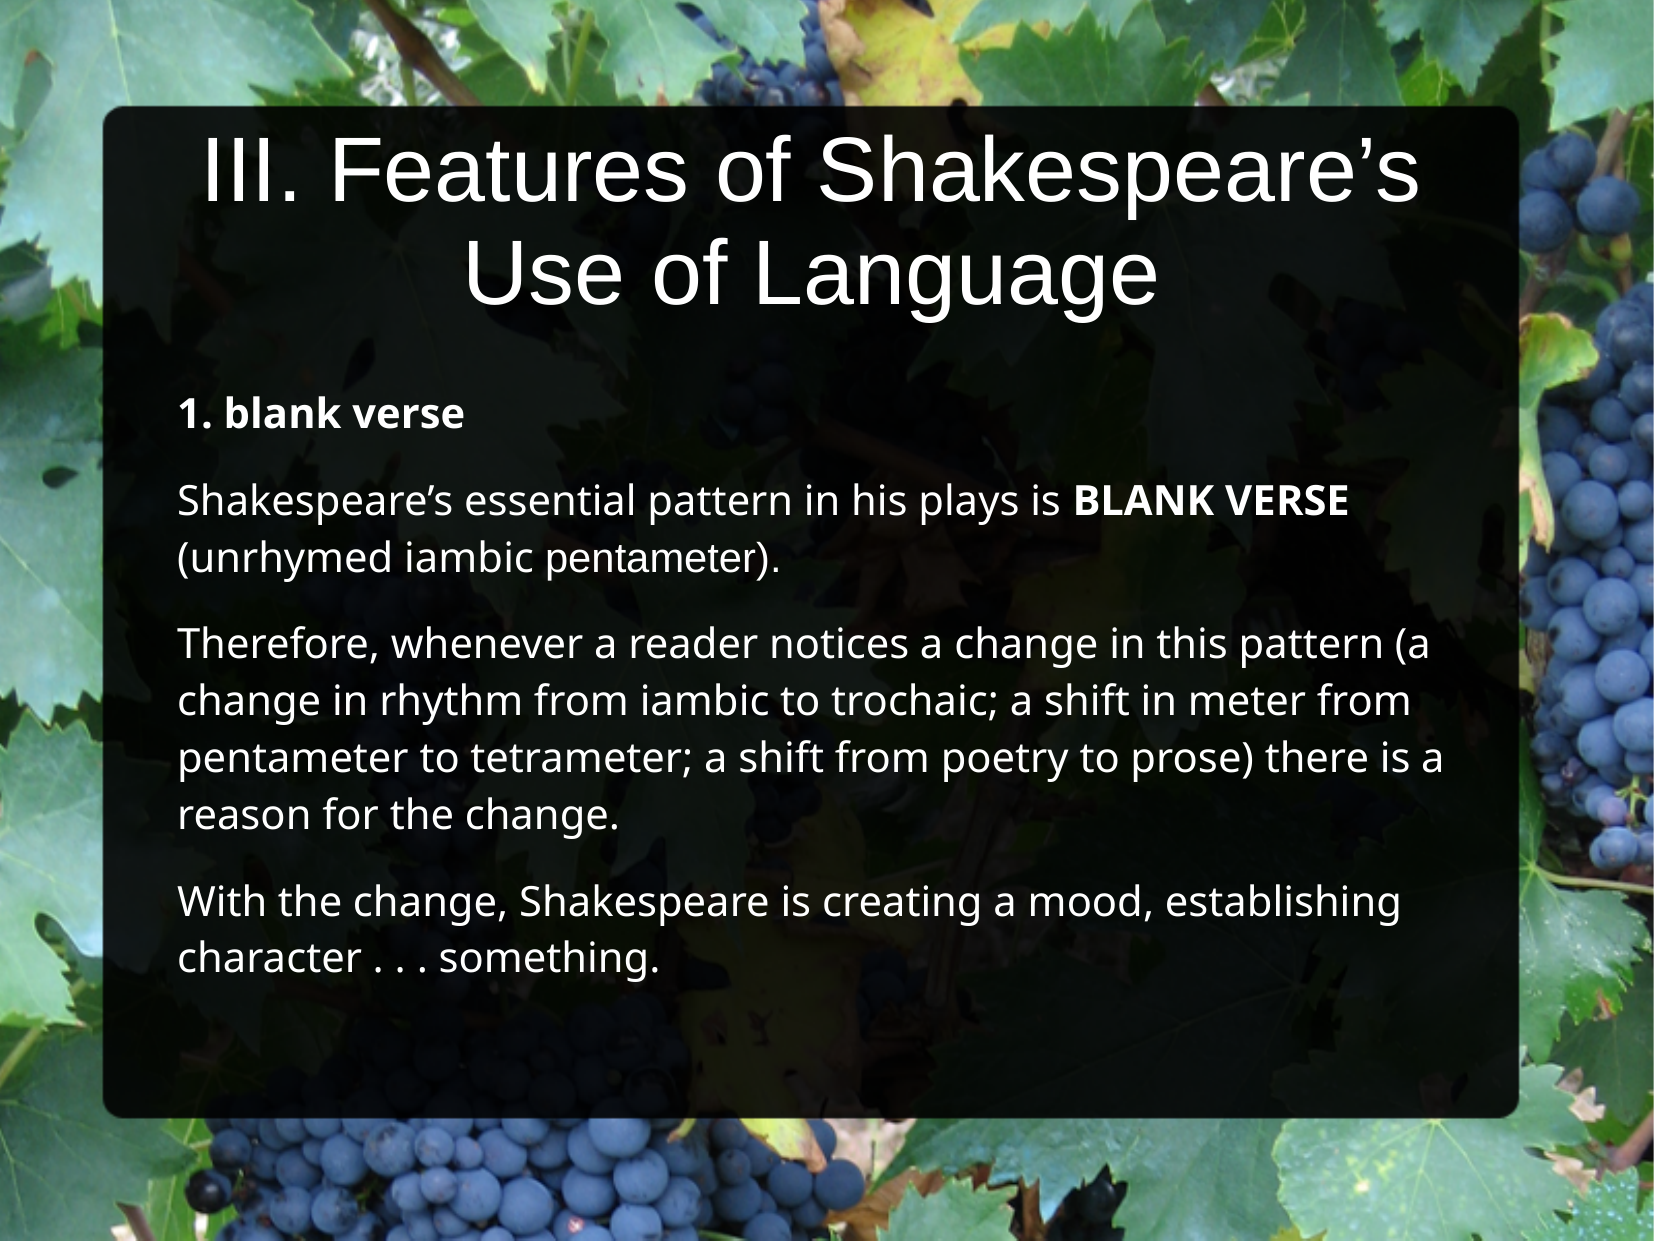

# III. Features of Shakespeare’s Use of Language
1. blank verse
Shakespeare’s essential pattern in his plays is BLANK VERSE (unrhymed iambic pentameter).
Therefore, whenever a reader notices a change in this pattern (a change in rhythm from iambic to trochaic; a shift in meter from pentameter to tetrameter; a shift from poetry to prose) there is a reason for the change.
With the change, Shakespeare is creating a mood, establishing character . . . something.